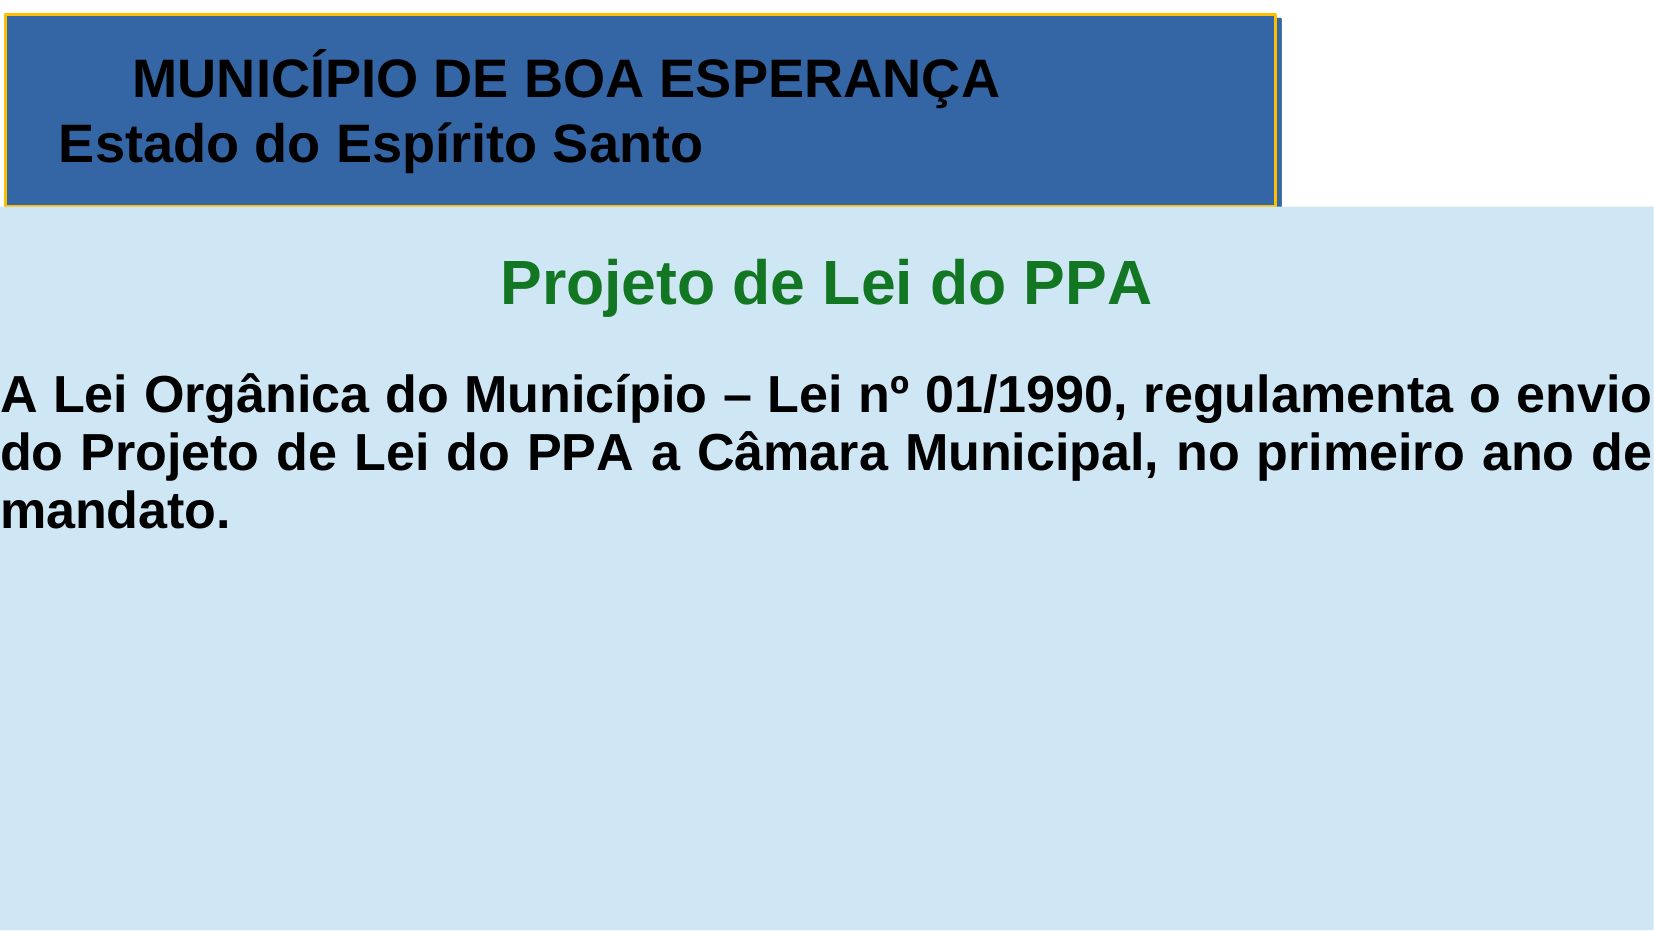

# MUNICÍPIO DE BOA ESPERANÇA		Estado do Espírito Santo
Projeto de Lei do PPA
A Lei Orgânica do Município – Lei nº 01/1990, regulamenta o envio do Projeto de Lei do PPA a Câmara Municipal, no primeiro ano de mandato.